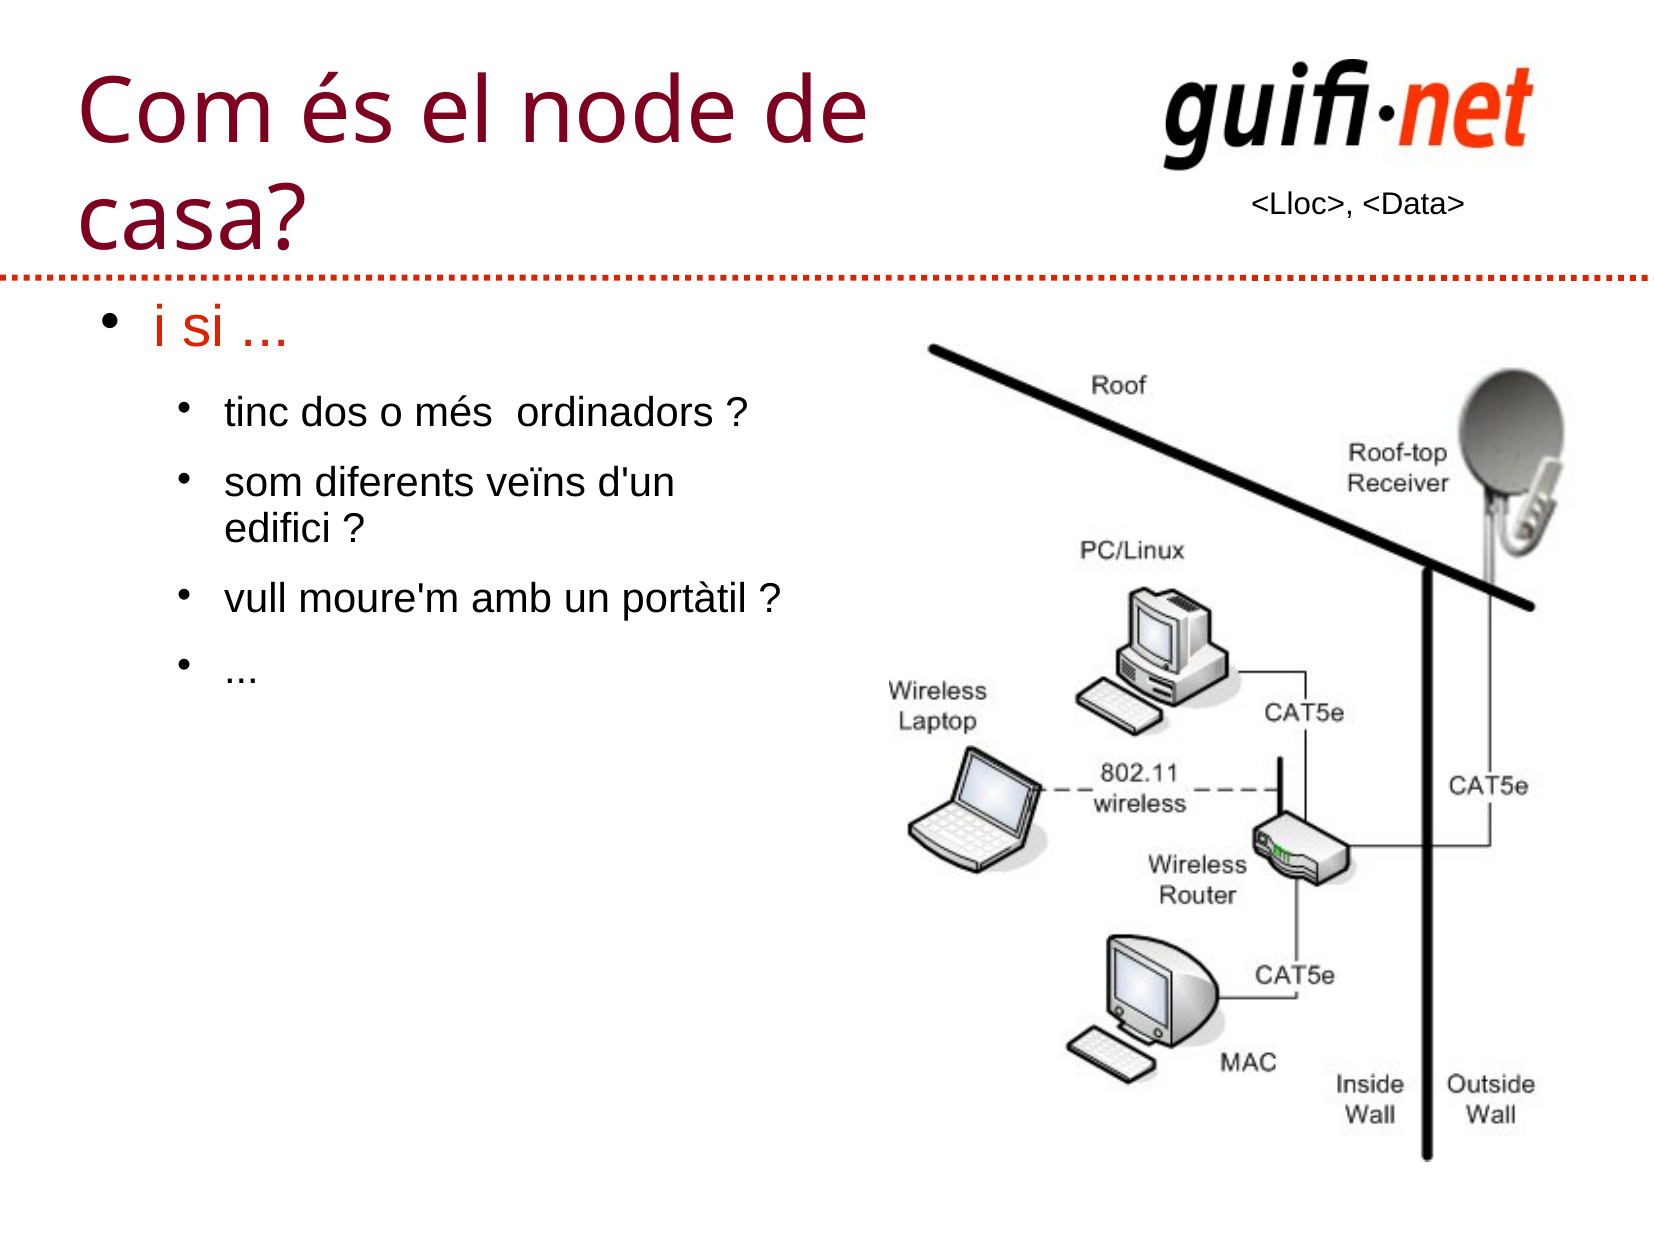

# Com és el node de casa?
i si ...
tinc dos o més ordinadors ?
som diferents veïns d'un edifici ?
vull moure'm amb un portàtil ?
...